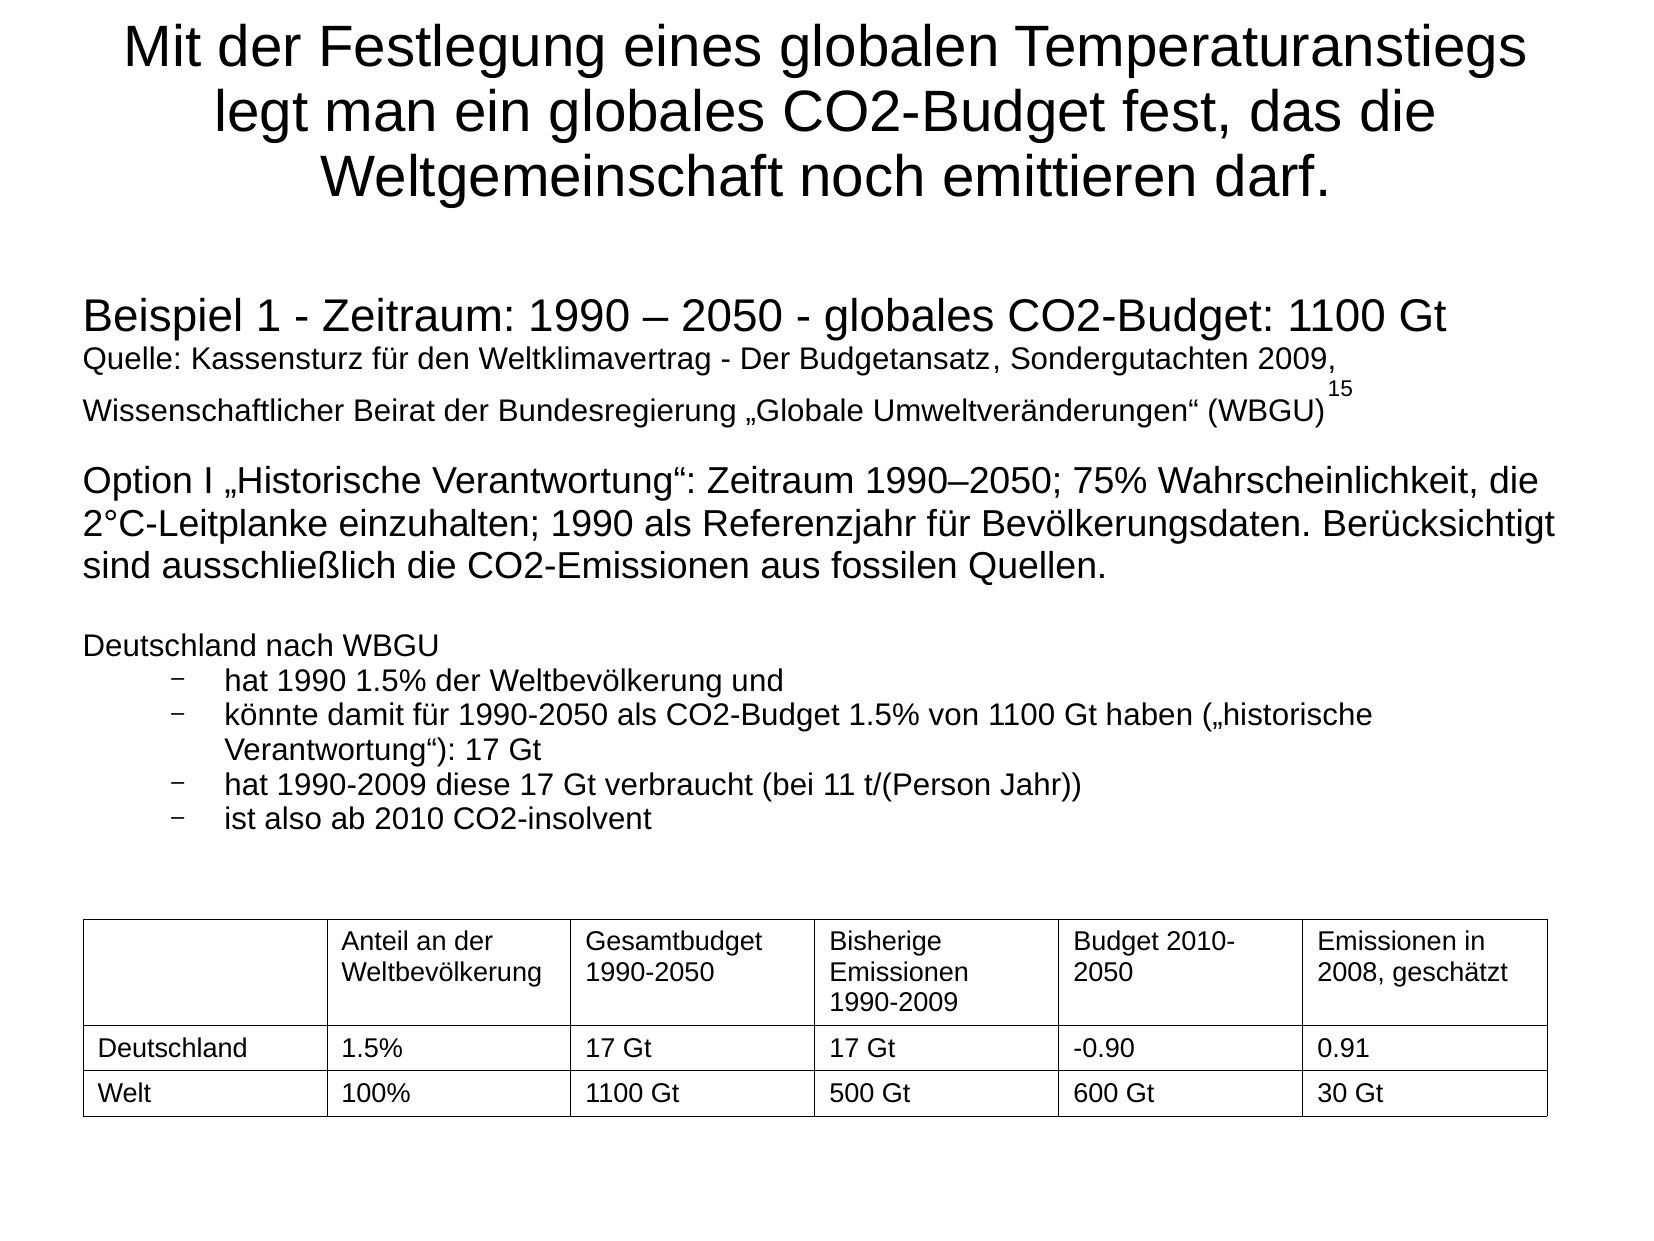

# Mit der Festlegung eines globalen Temperaturanstiegs legt man ein globales CO2-Budget fest, das die Weltgemeinschaft noch emittieren darf.
Beispiel 1 - Zeitraum: 1990 – 2050 - globales CO2-Budget: 1100 Gt
Quelle: Kassensturz für den Weltklimavertrag - Der Budgetansatz, Sondergutachten 2009, Wissenschaftlicher Beirat der Bundesregierung „Globale Umweltveränderungen“ (WBGU)15
Option I „Historische Verantwortung“: Zeitraum 1990–2050; 75% Wahrscheinlichkeit, die 2°C-Leitplanke einzuhalten; 1990 als Referenzjahr für Bevölkerungsdaten. Berücksichtigt sind ausschließlich die CO2-Emissionen aus fossilen Quellen.
Deutschland nach WBGU
hat 1990 1.5% der Weltbevölkerung und
könnte damit für 1990-2050 als CO2-Budget 1.5% von 1100 Gt haben („historische Verantwortung“): 17 Gt
hat 1990-2009 diese 17 Gt verbraucht (bei 11 t/(Person Jahr))
ist also ab 2010 CO2-insolvent
| | Anteil an der Weltbevölkerung | Gesamtbudget 1990-2050 | Bisherige Emissionen 1990-2009 | Budget 2010-2050 | Emissionen in 2008, geschätzt |
| --- | --- | --- | --- | --- | --- |
| Deutschland | 1.5% | 17 Gt | 17 Gt | -0.90 | 0.91 |
| Welt | 100% | 1100 Gt | 500 Gt | 600 Gt | 30 Gt |